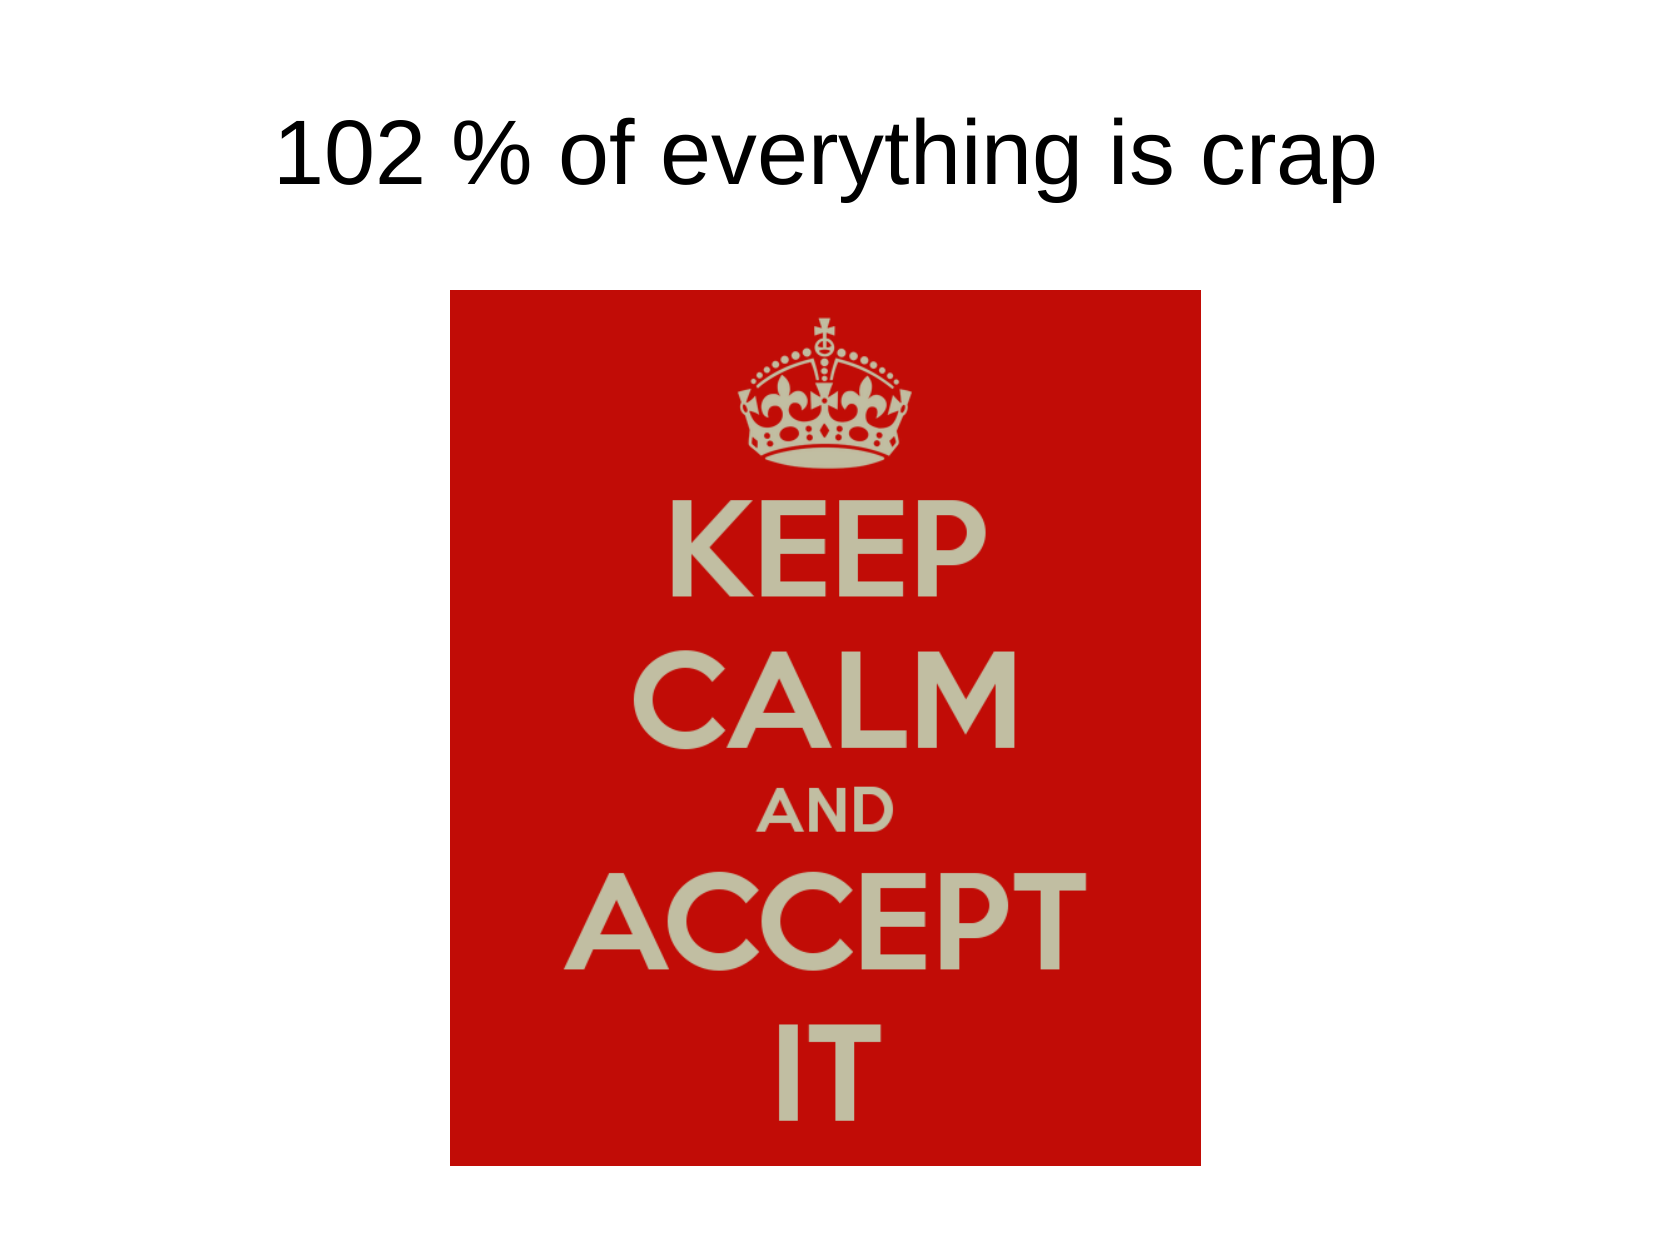

# 102 % of everything is crap